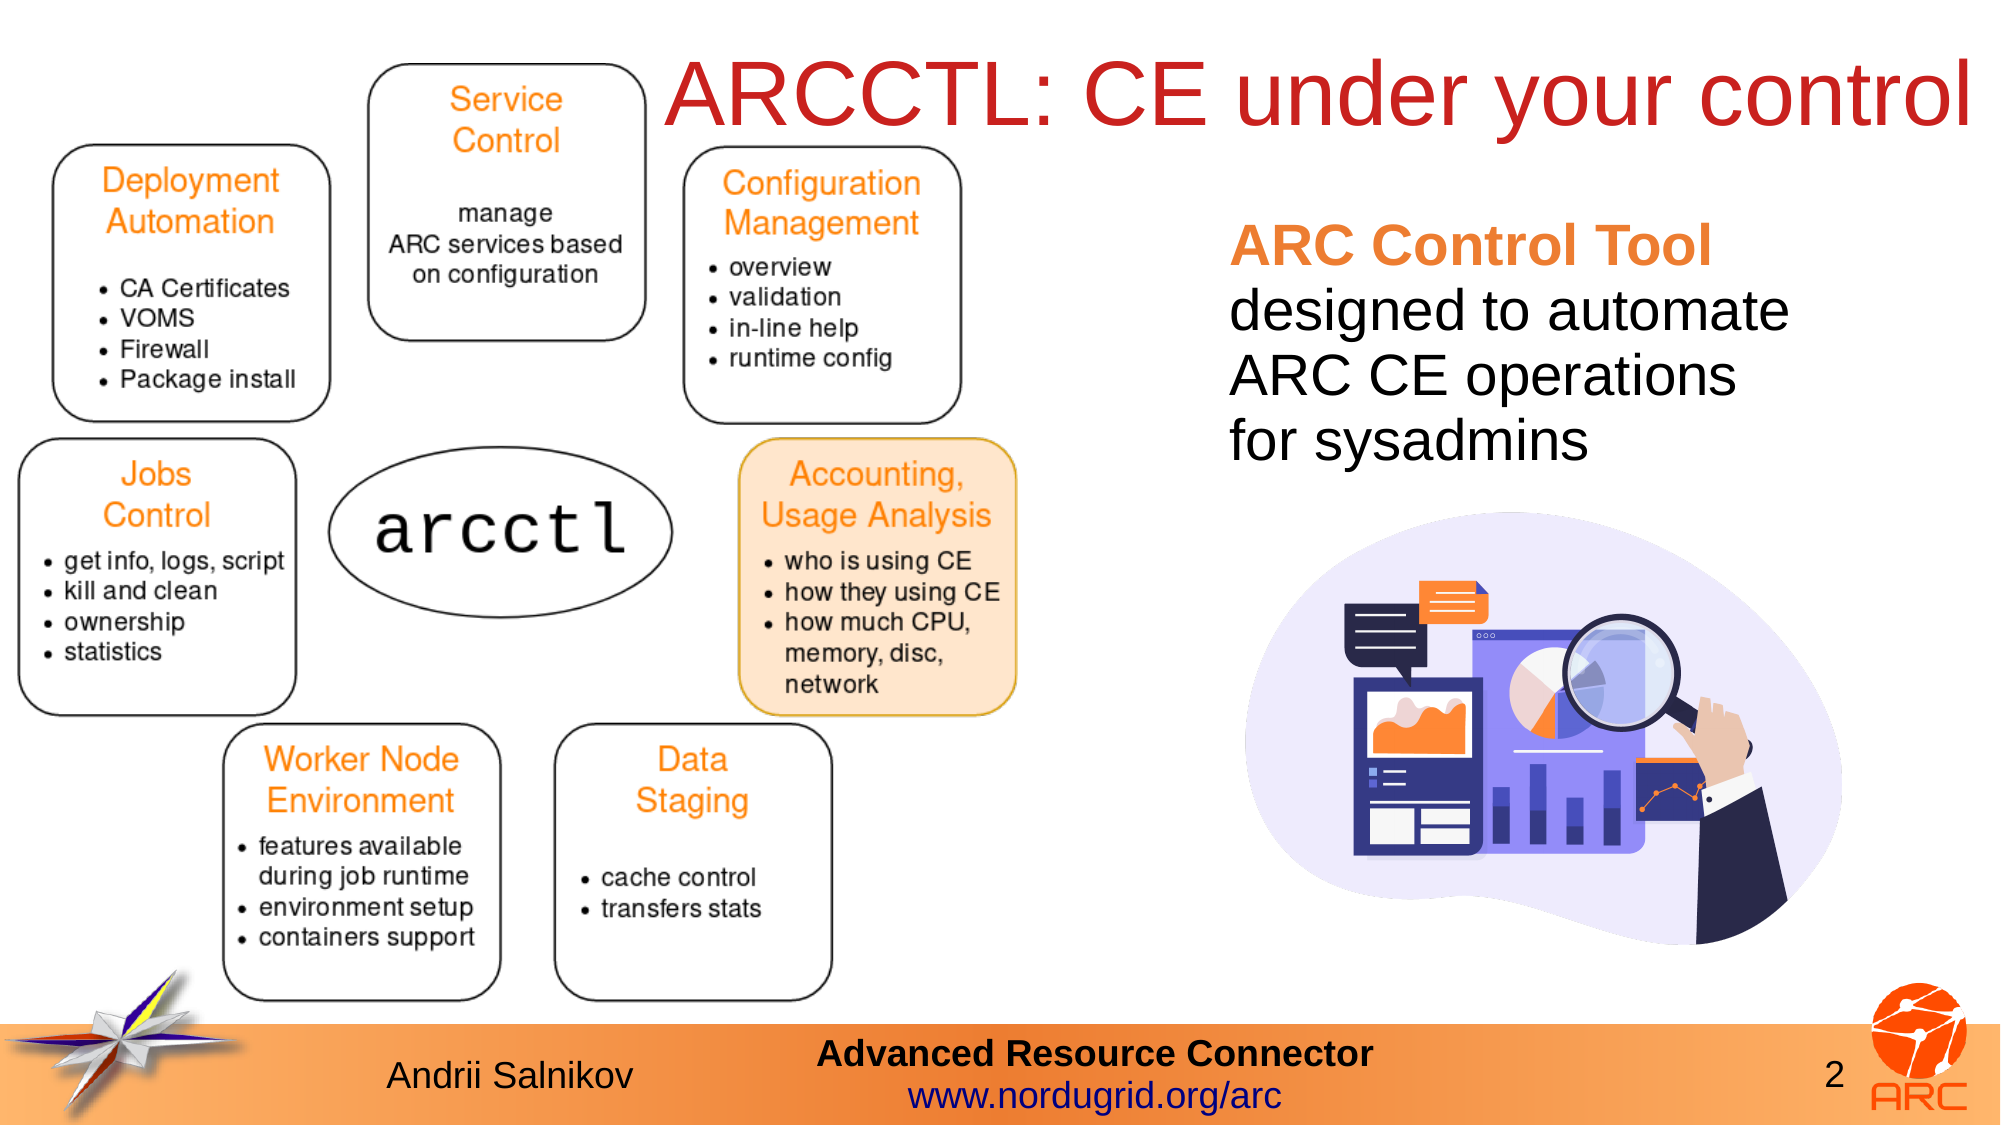

# ARCCTL: CE under your control
ARC Control Tool
designed to automate ARC CE operations for sysadmins
Andrii Salnikov
2